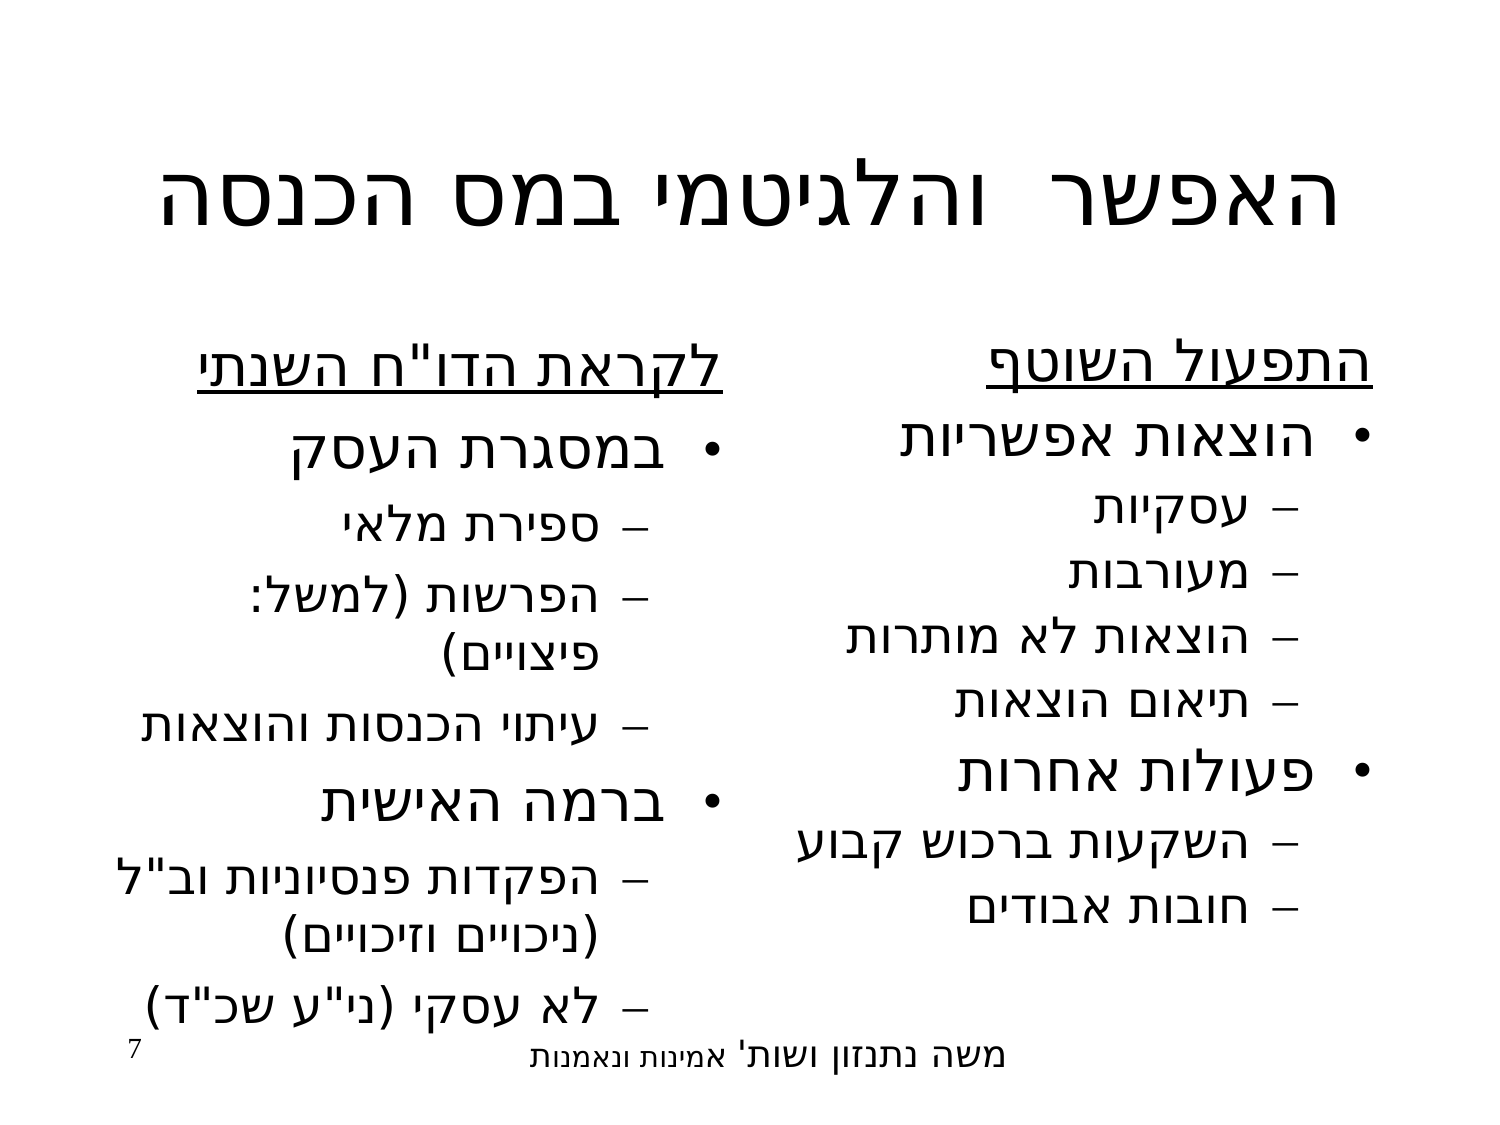

# האפשר והלגיטמי במס הכנסה
לקראת הדו"ח השנתי
במסגרת העסק
ספירת מלאי
הפרשות (למשל: פיצויים)
עיתוי הכנסות והוצאות
ברמה האישית
הפקדות פנסיוניות וב"ל (ניכויים וזיכויים)
לא עסקי (ני"ע שכ"ד)
התפעול השוטף
הוצאות אפשריות
עסקיות
מעורבות
הוצאות לא מותרות
תיאום הוצאות
פעולות אחרות
השקעות ברכוש קבוע
חובות אבודים
7
משה נתנזון ושות'- אמינות ונאמנות